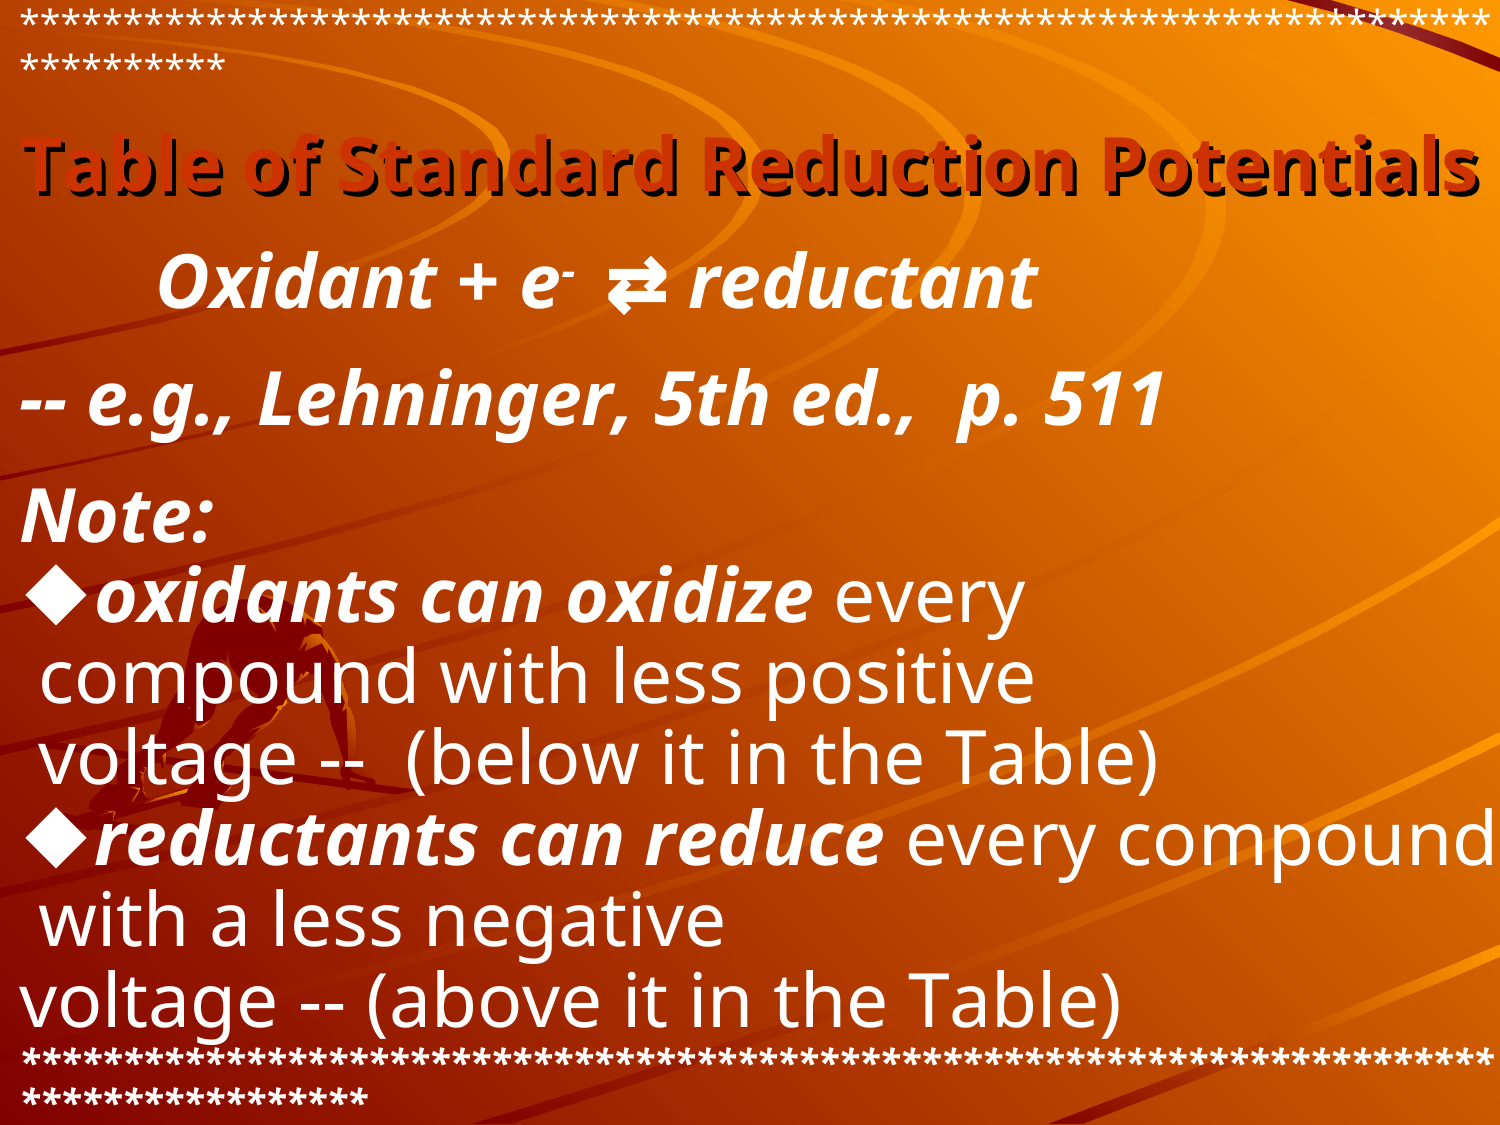

*********************************************************************************
Table of Standard Reduction Potentials
 Oxidant + e-  reductant
-- e.g., Lehninger, 5th ed., p. 511
Note:
oxidants can oxidize every
 compound with less positive
 voltage -- (below it in the Table)
reductants can reduce every compound with a less negative
voltage -- (above it in the Table)
*****************************************************************************************